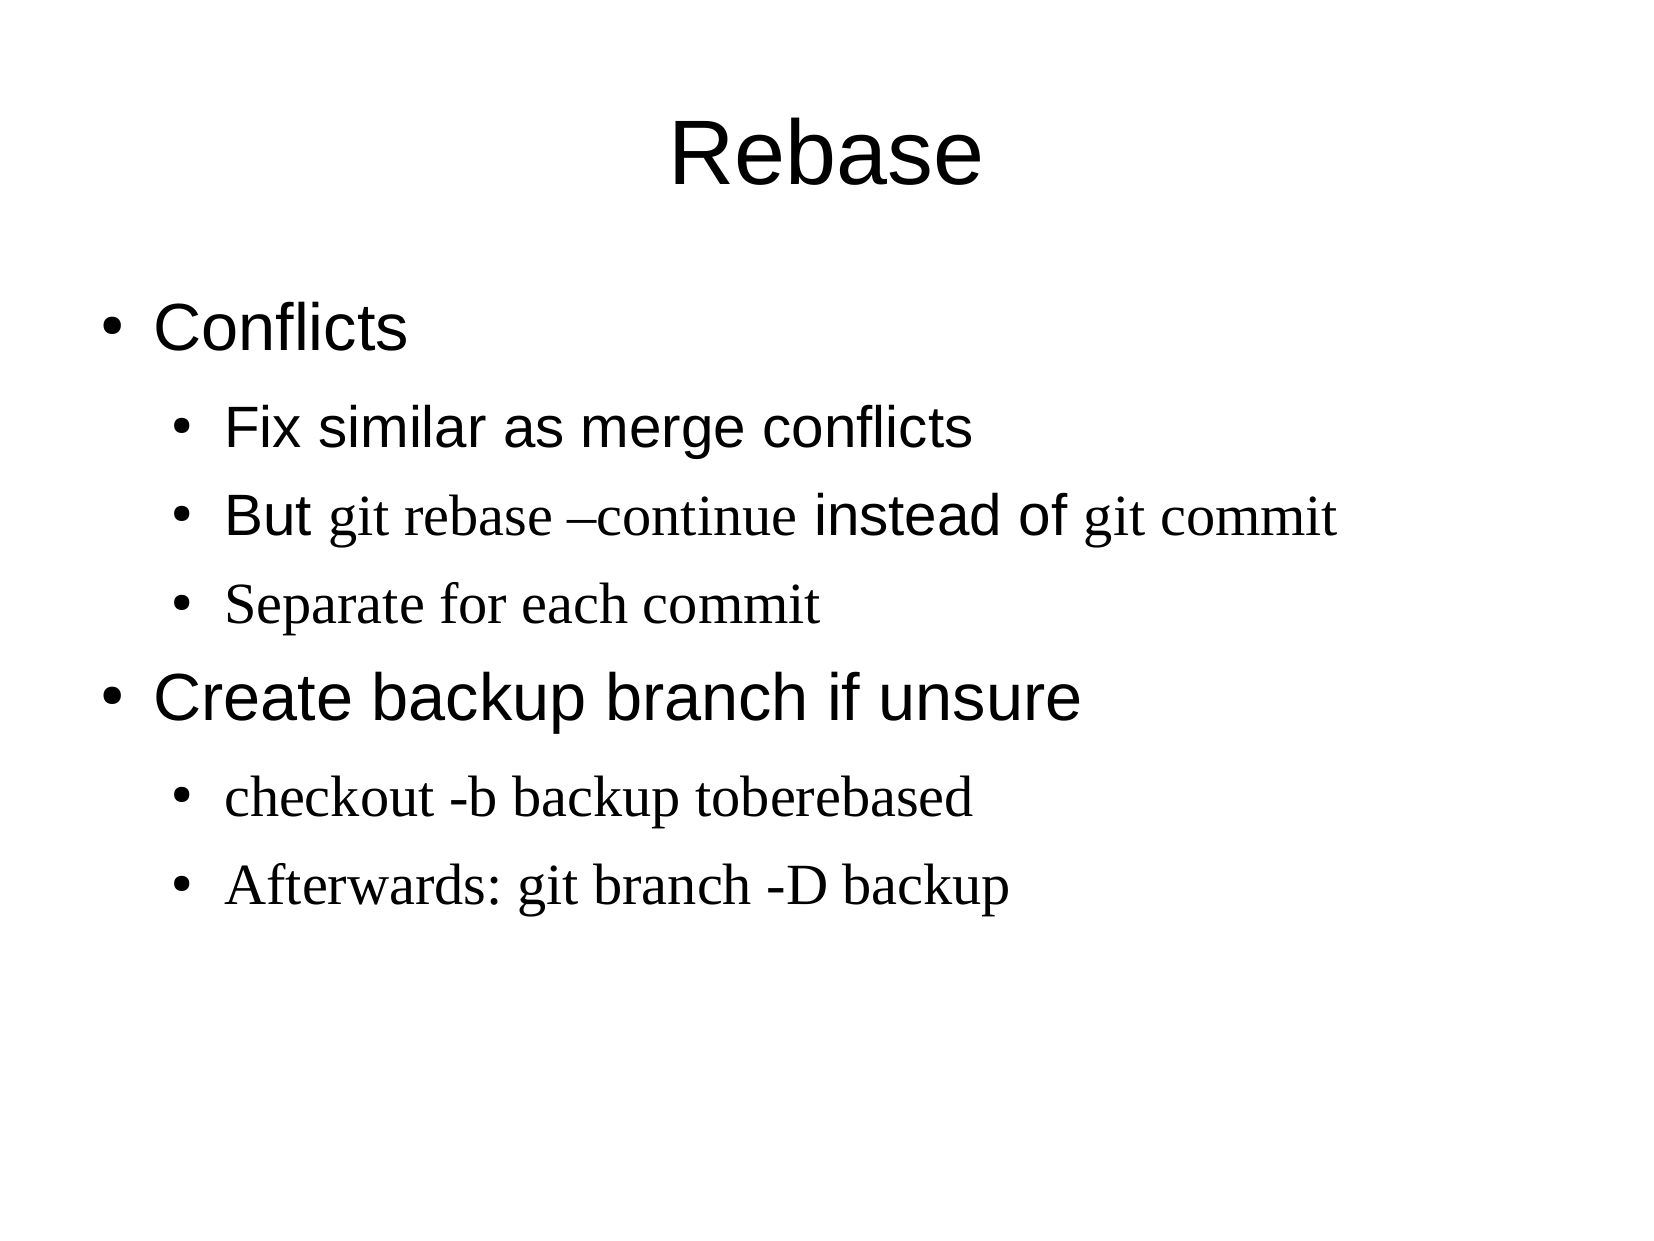

# Rebase
Conflicts
Fix similar as merge conflicts
But git rebase –continue instead of git commit
Separate for each commit
Create backup branch if unsure
checkout -b backup toberebased
Afterwards: git branch -D backup